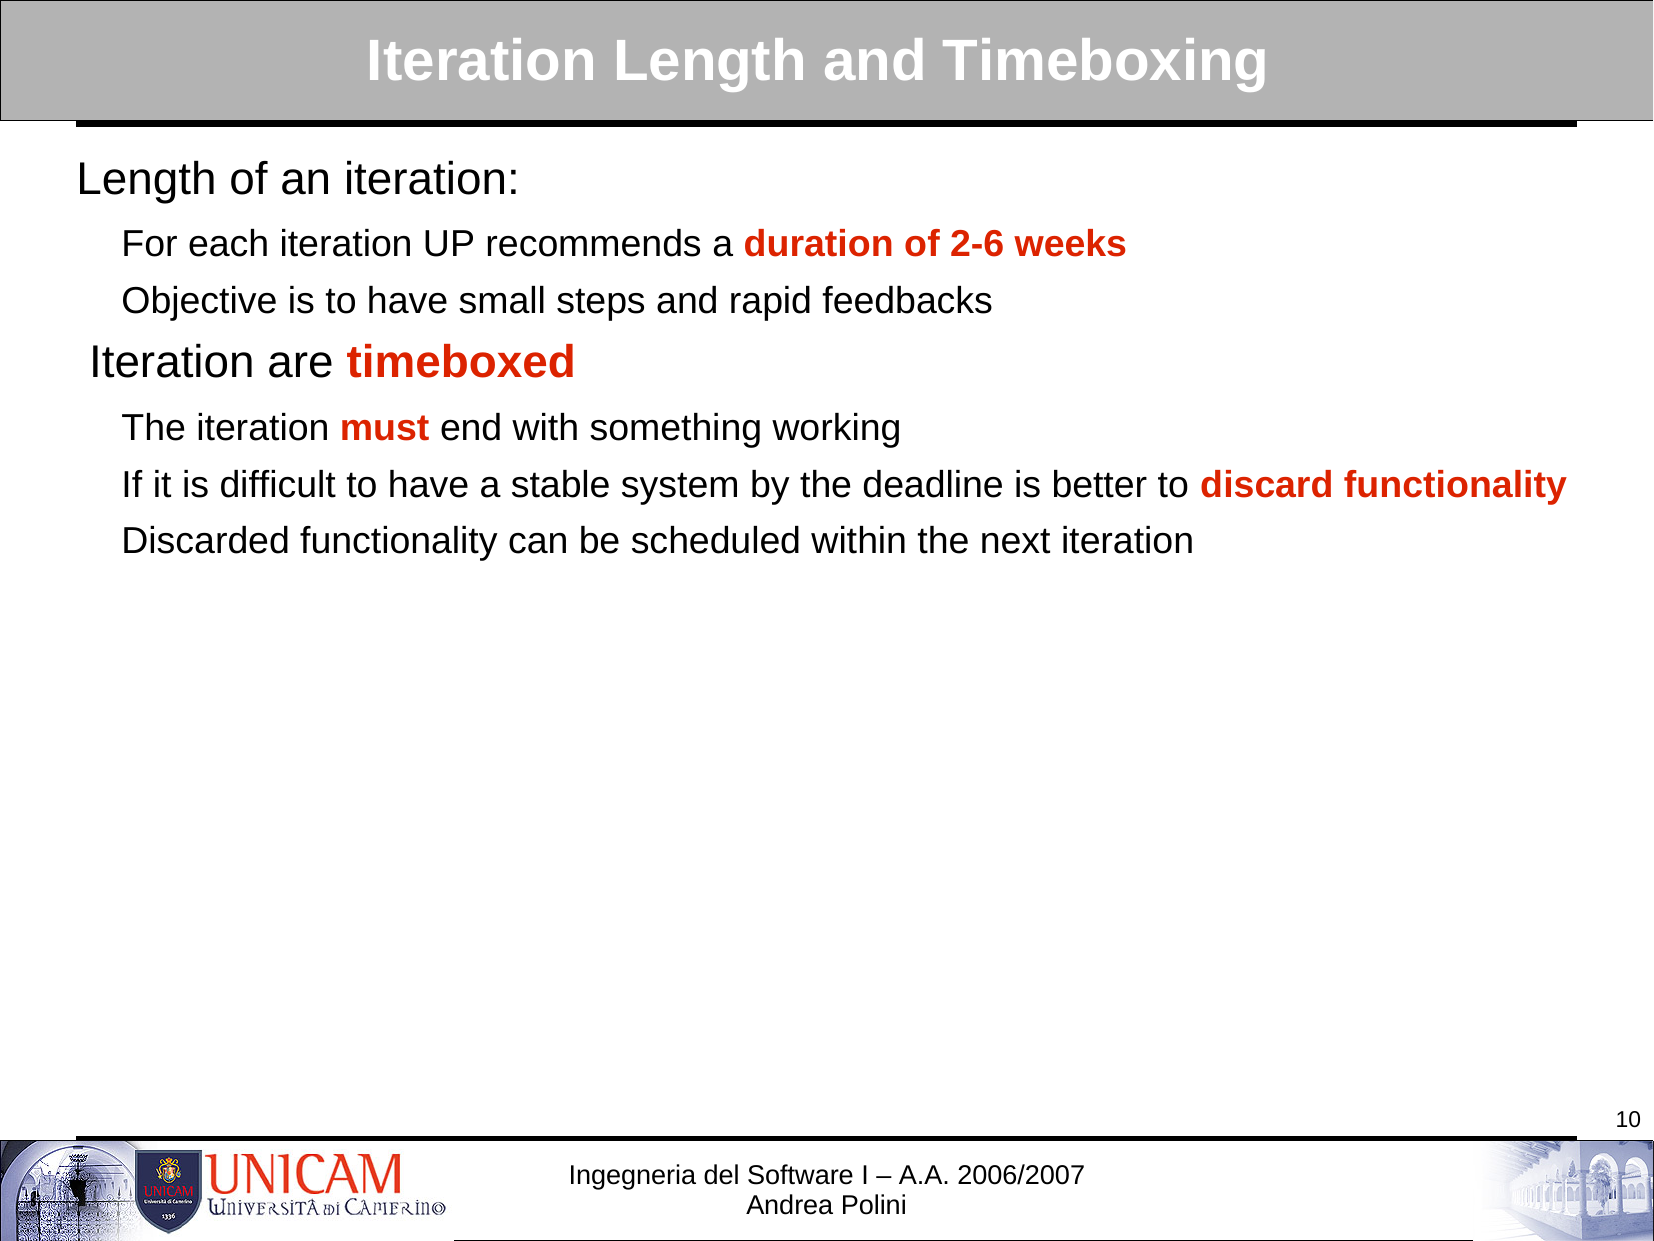

# Iteration Length and Timeboxing
Length of an iteration:
For each iteration UP recommends a duration of 2-6 weeks
Objective is to have small steps and rapid feedbacks
 Iteration are timeboxed
The iteration must end with something working
If it is difficult to have a stable system by the deadline is better to discard functionality
Discarded functionality can be scheduled within the next iteration
10